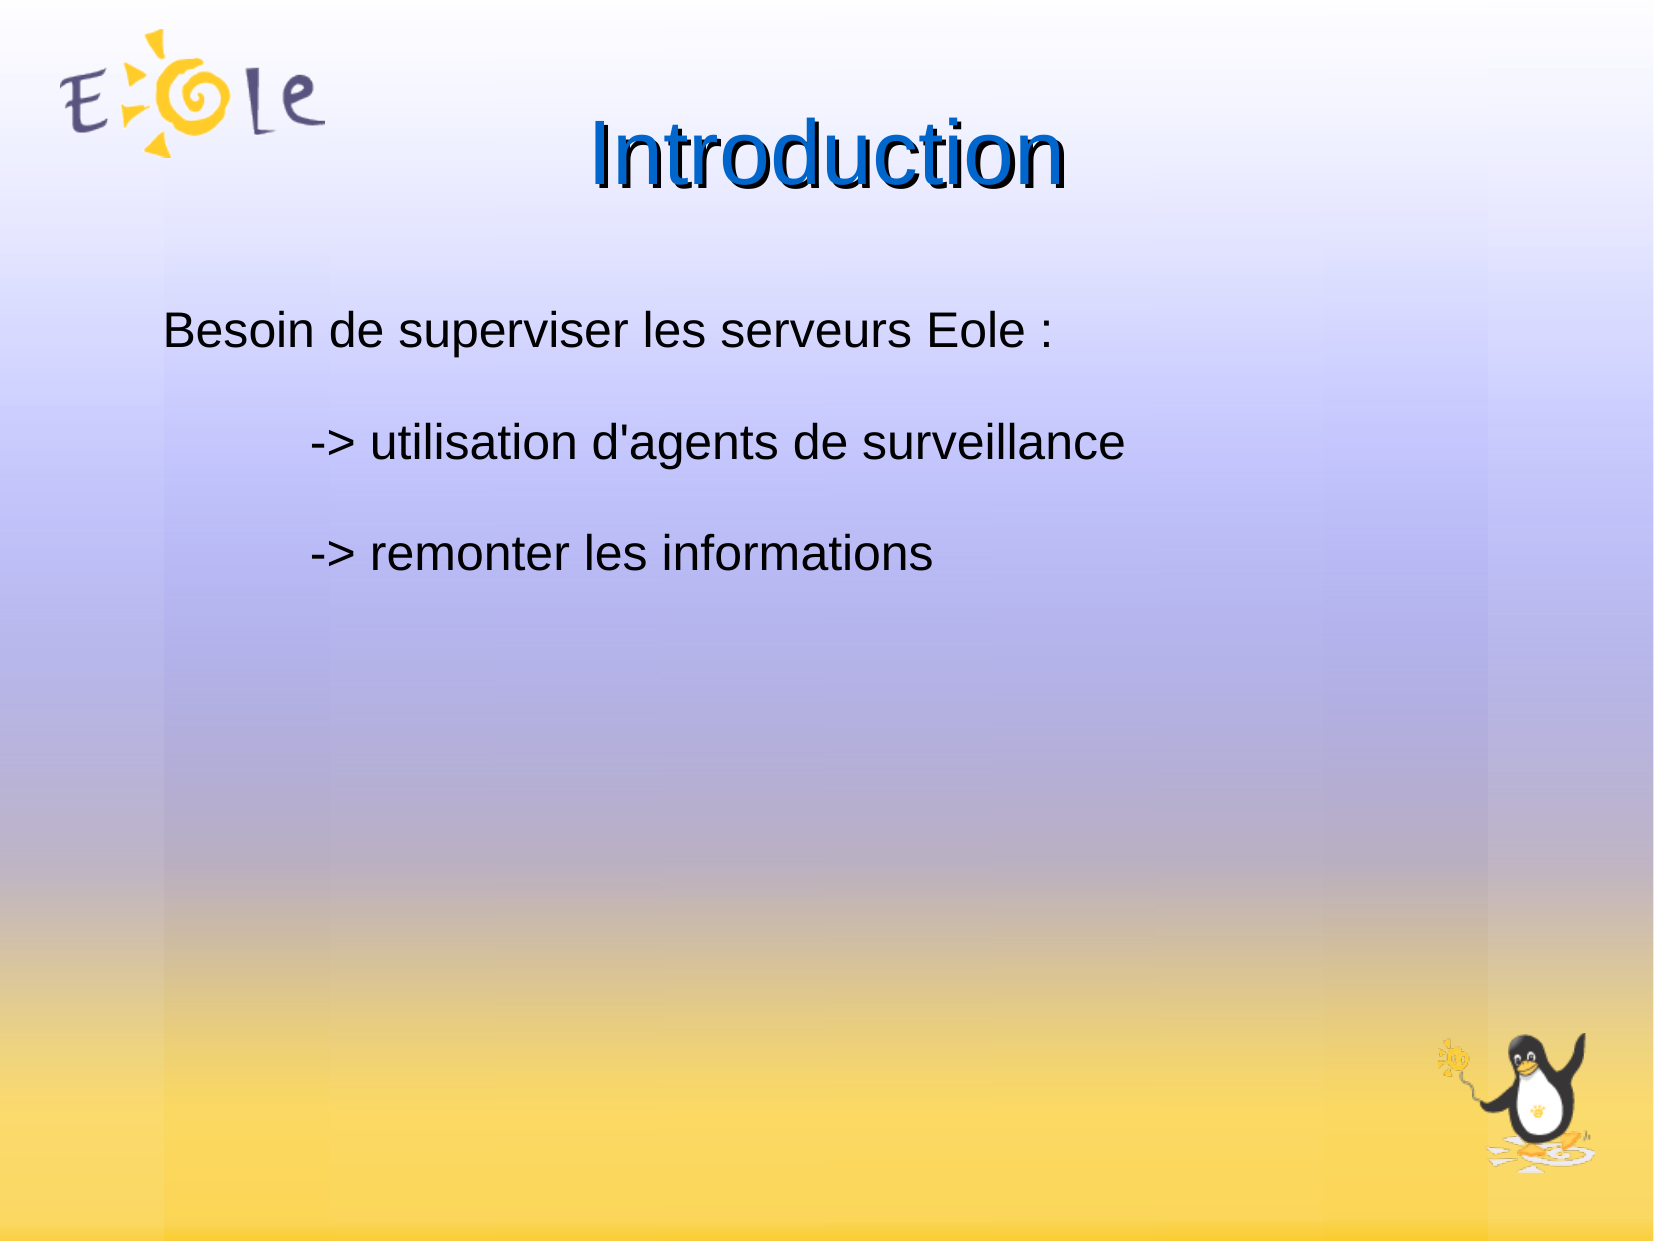

# Introduction
Besoin de superviser les serveurs Eole :
		-> utilisation d'agents de surveillance
		-> remonter les informations